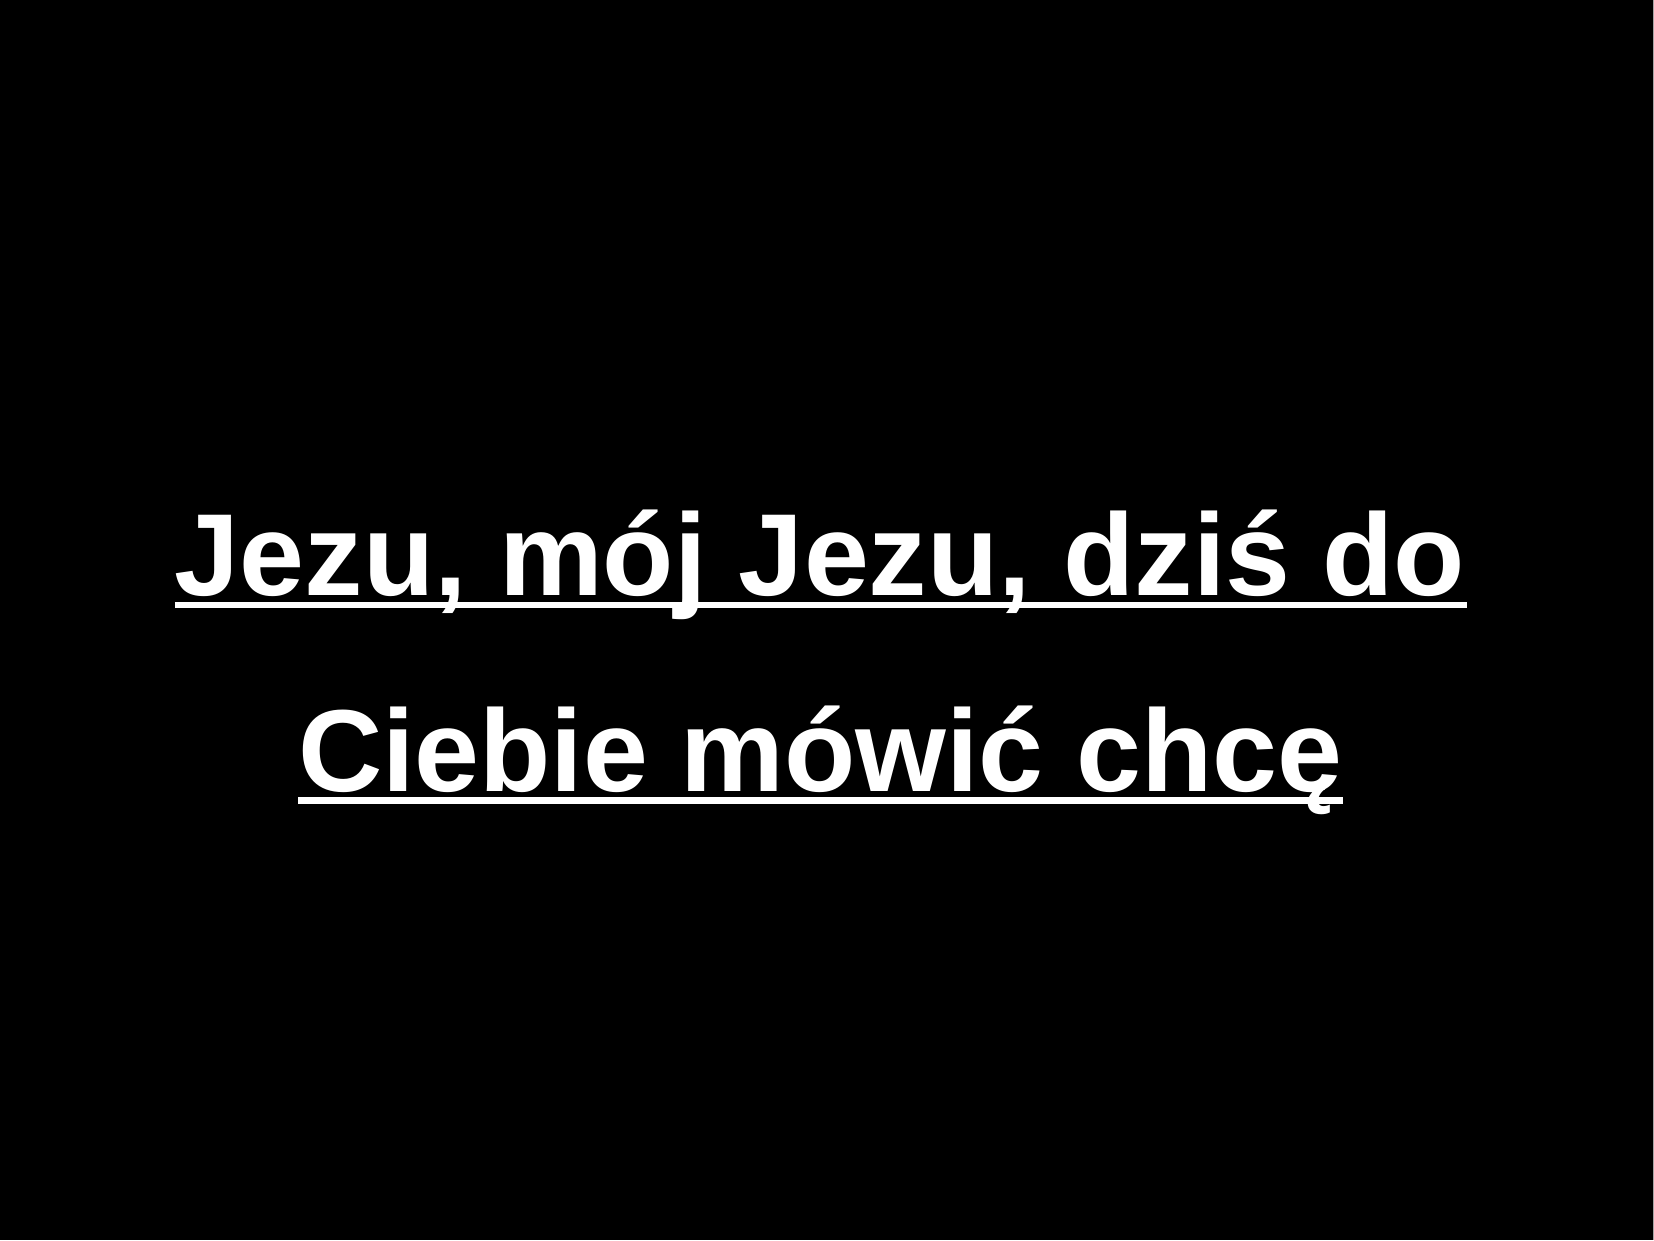

# Jezu, mój Jezu, dziś do Ciebie mówić chcę